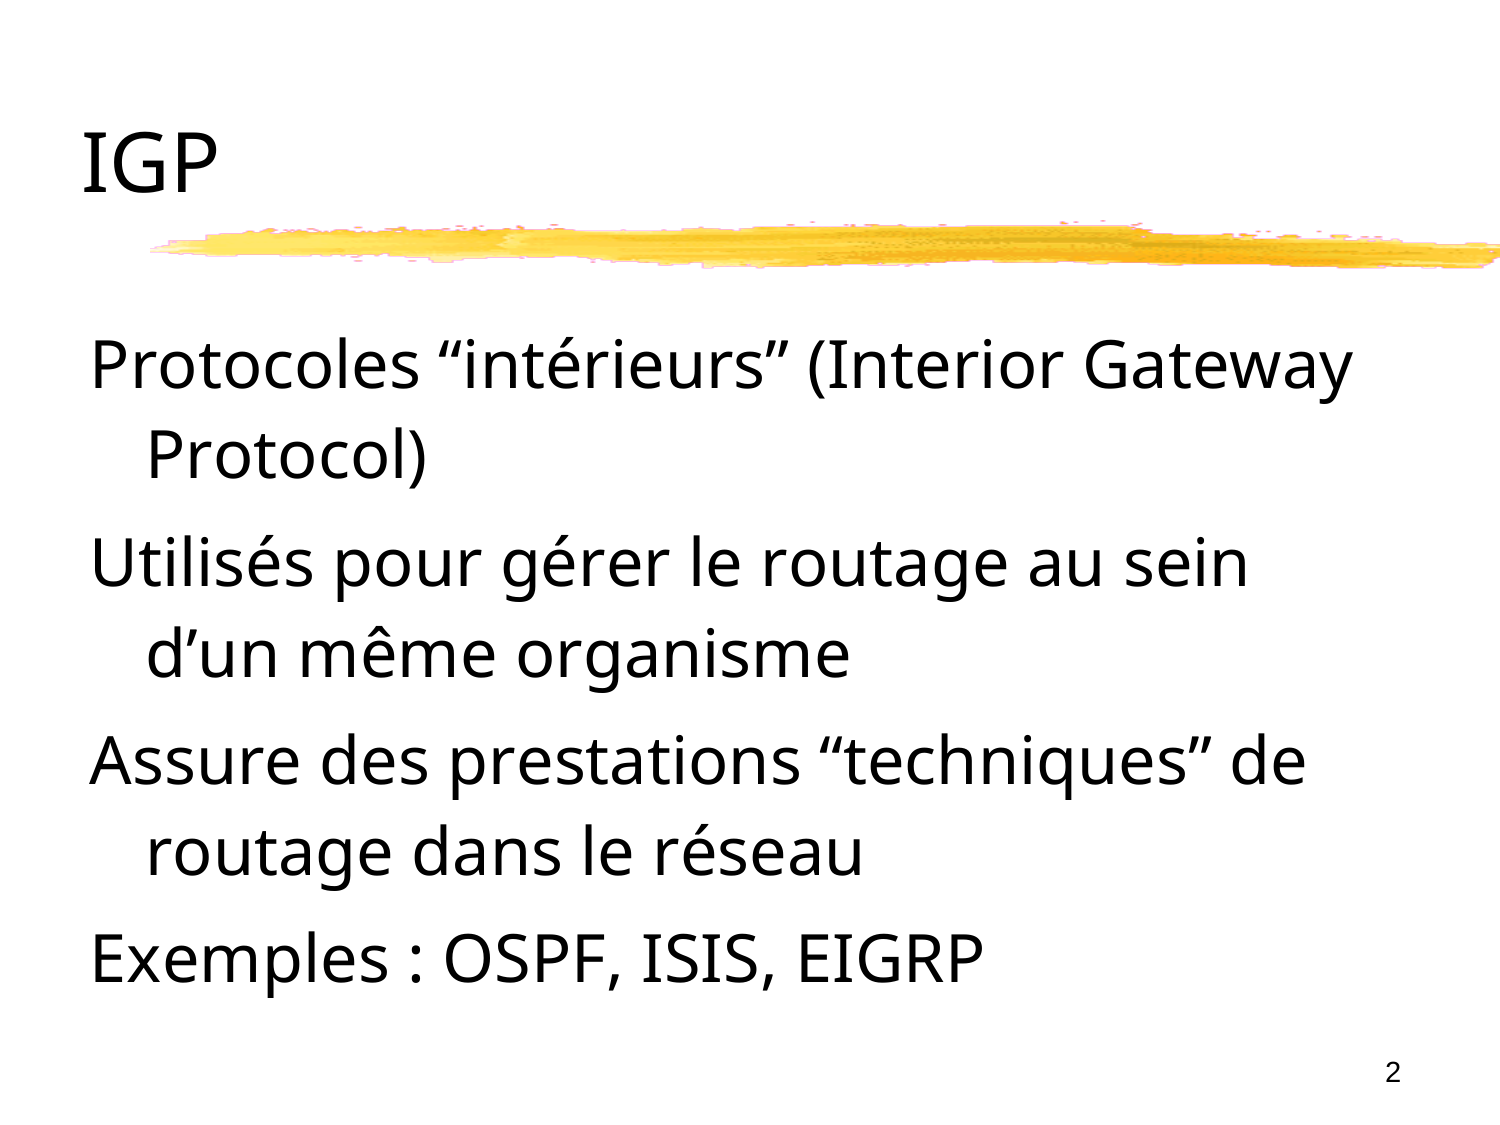

# IGP
Protocoles “intérieurs” (Interior Gateway Protocol)
Utilisés pour gérer le routage au sein d’un même organisme
Assure des prestations “techniques” de routage dans le réseau
Exemples : OSPF, ISIS, EIGRP
2